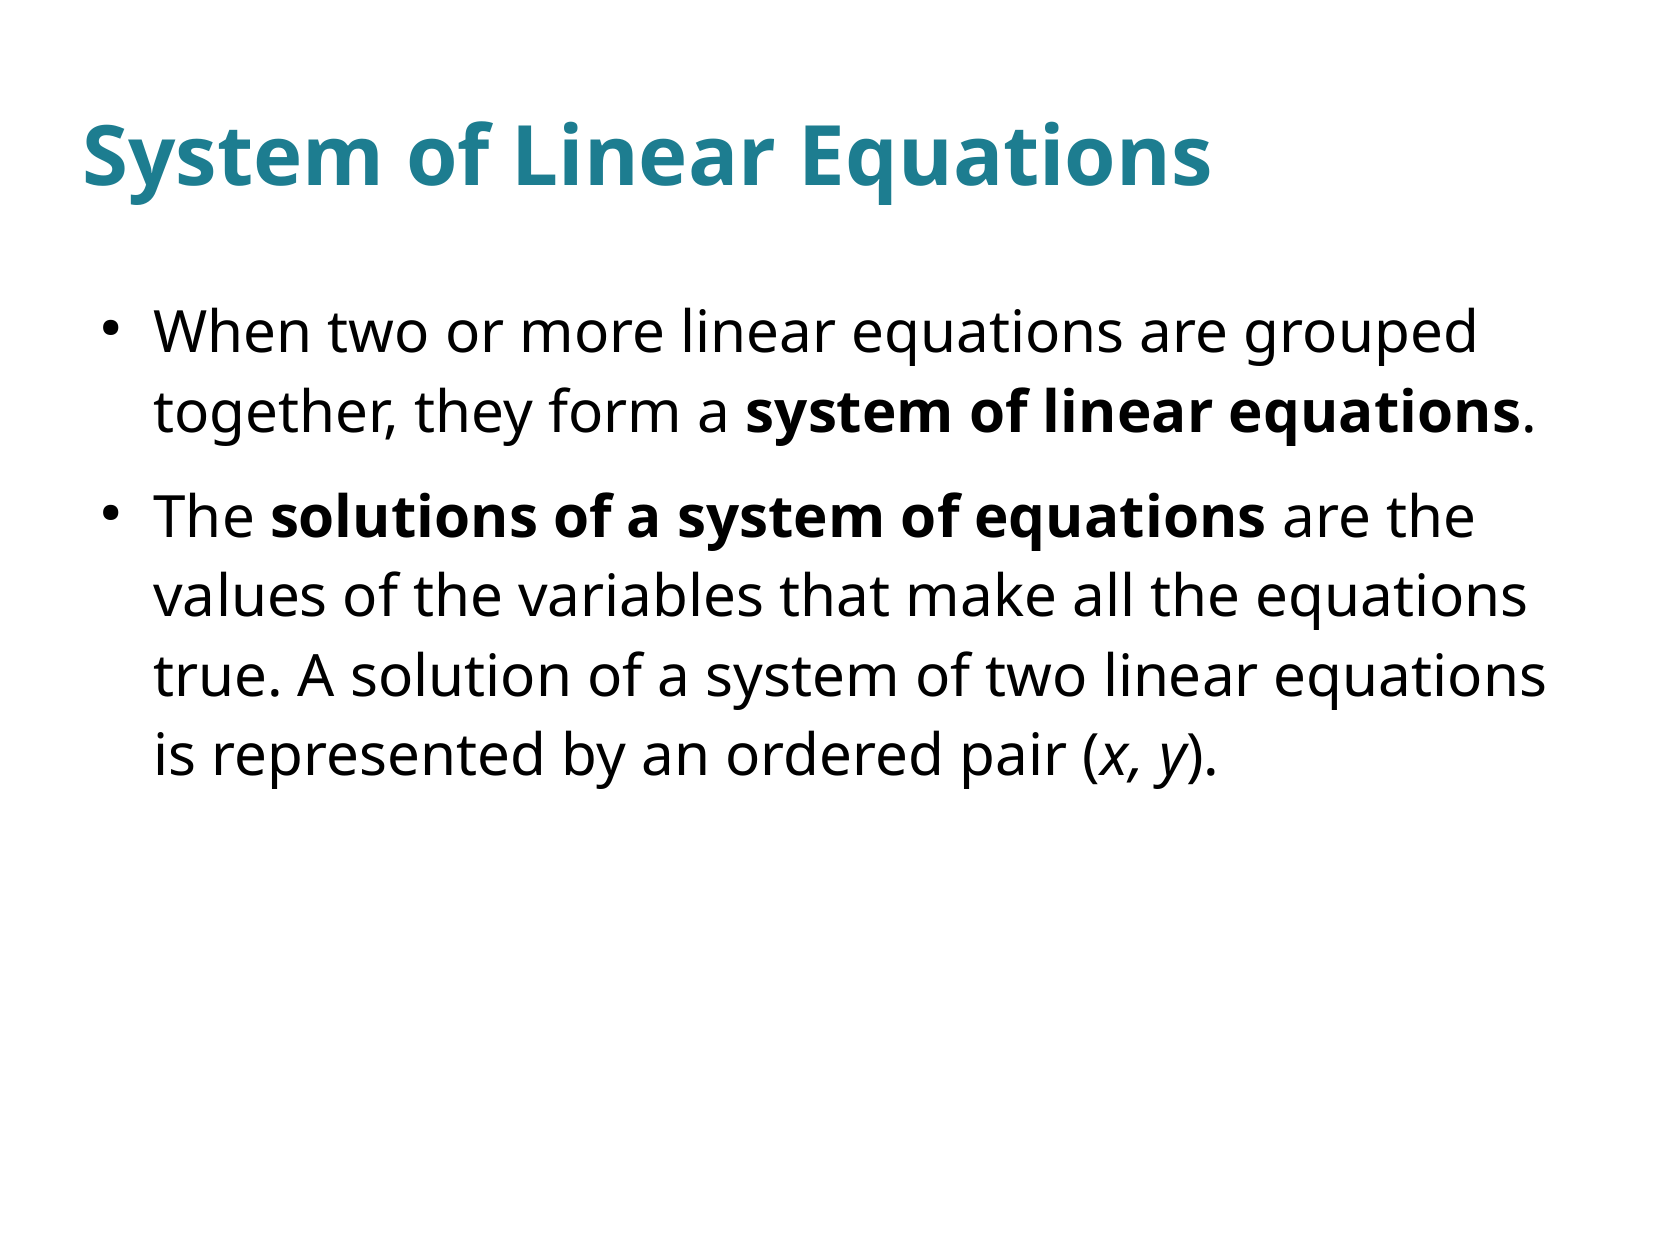

# System of Linear Equations
When two or more linear equations are grouped together, they form a system of linear equations.
The solutions of a system of equations are the values of the variables that make all the equations true. A solution of a system of two linear equations is represented by an ordered pair (x, y).